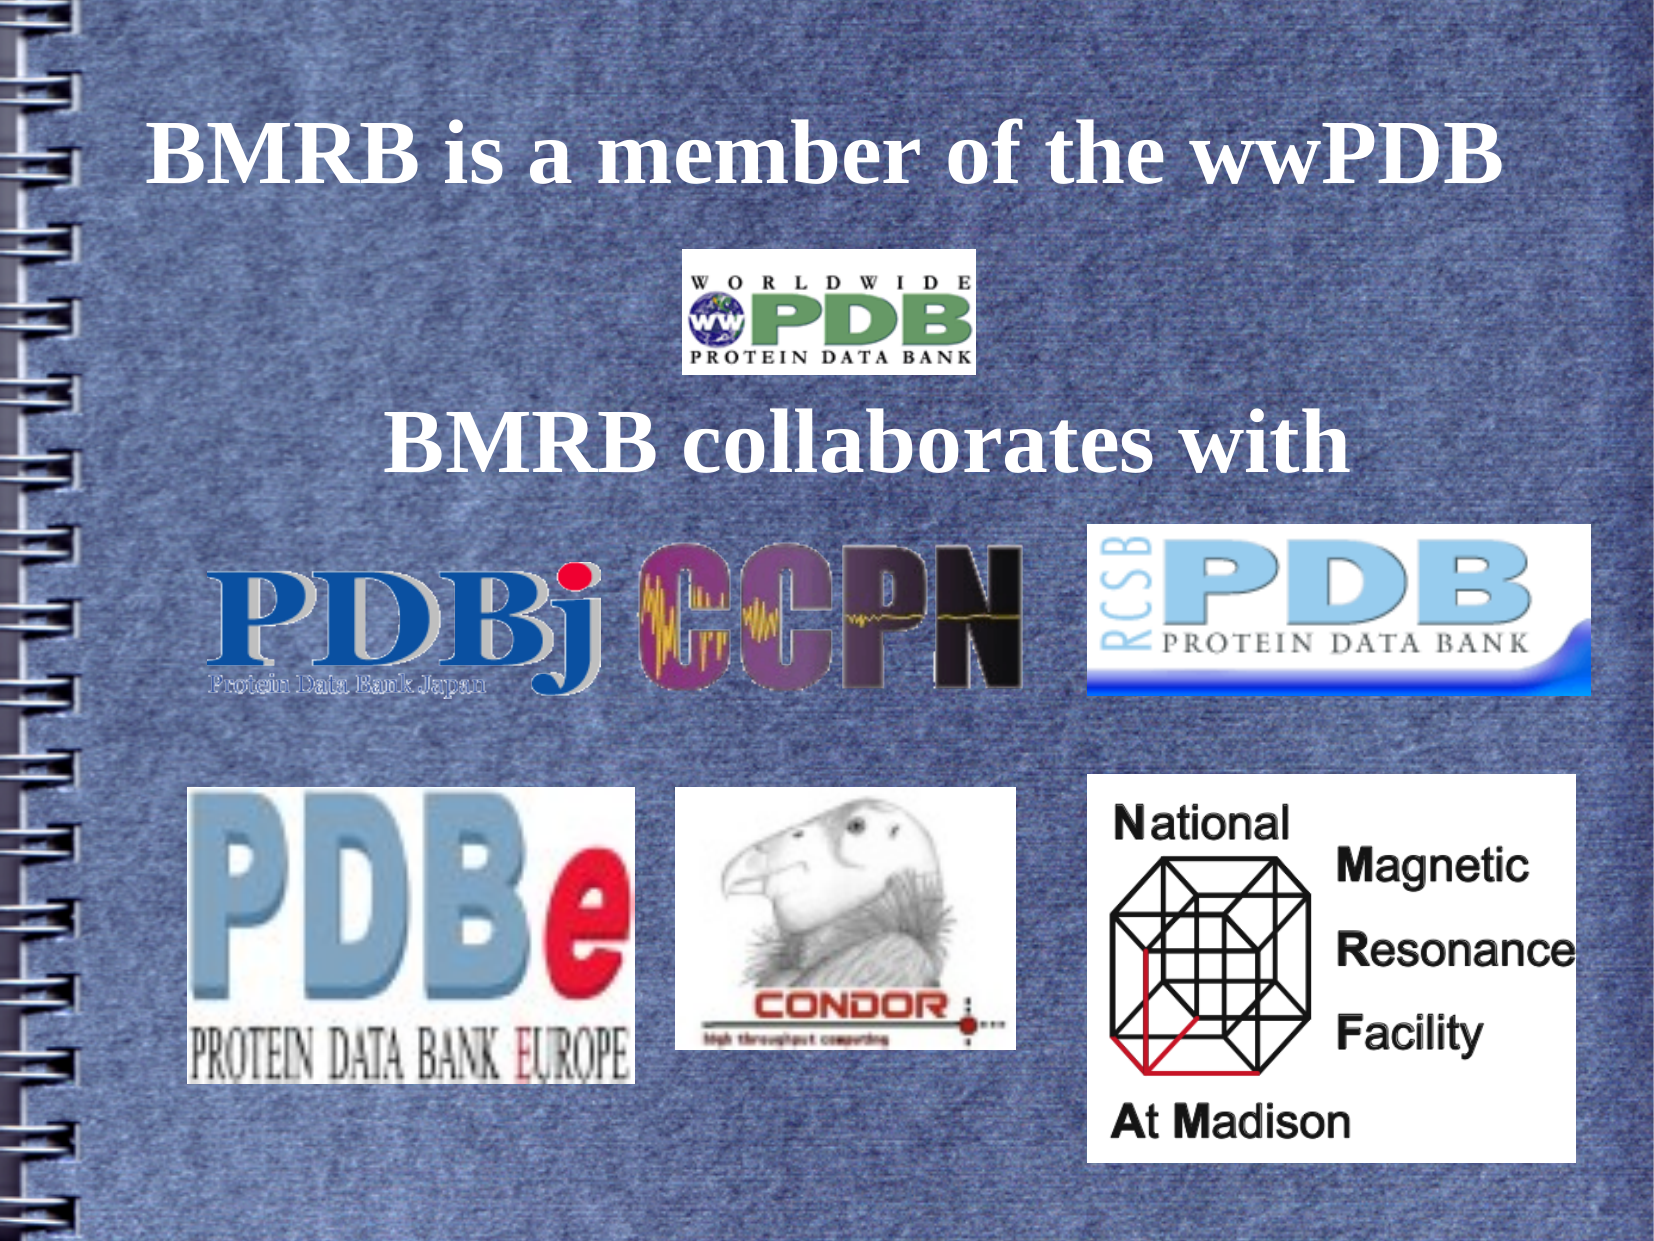

# BMRB is a member of the wwPDB
BMRB collaborates with